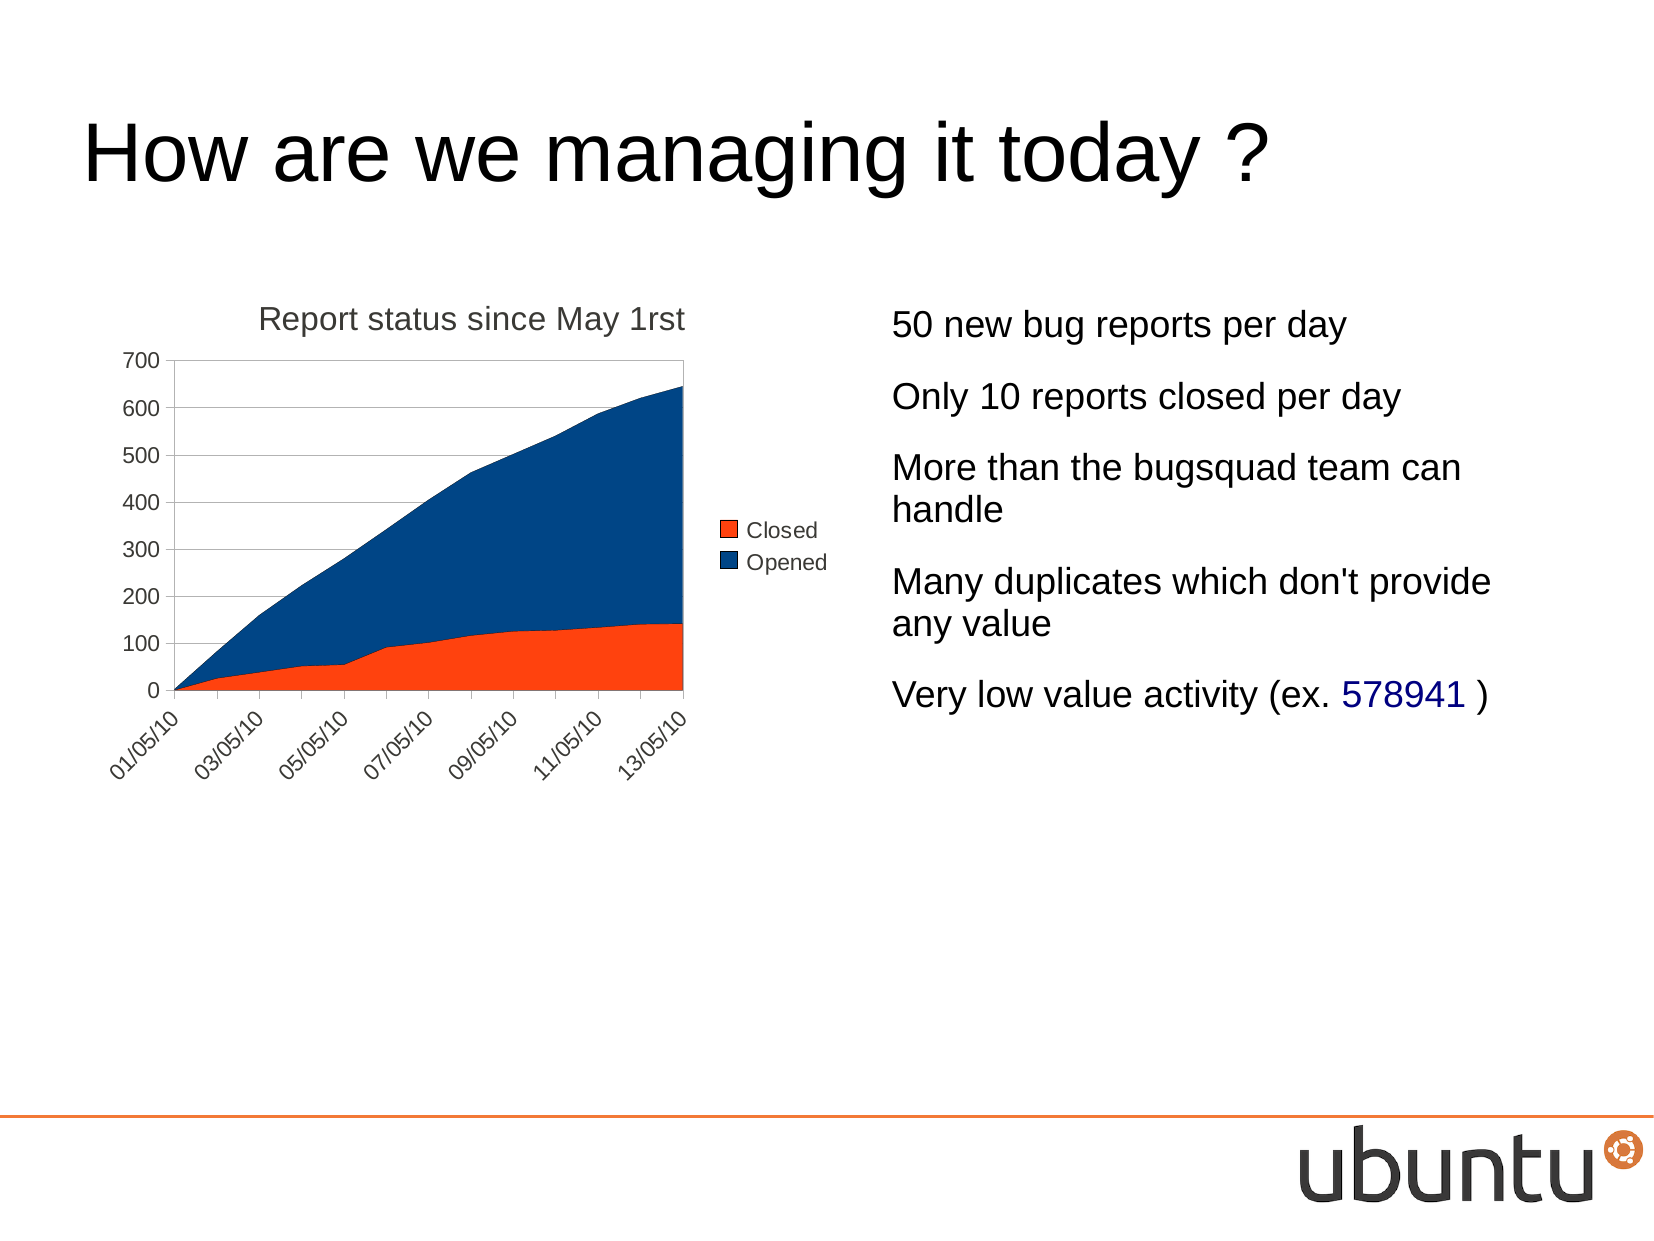

# How are we managing it today ?
50 new bug reports per day
Only 10 reports closed per day
More than the bugsquad team can handle
Many duplicates which don't provide any value
Very low value activity (ex. 578941 )